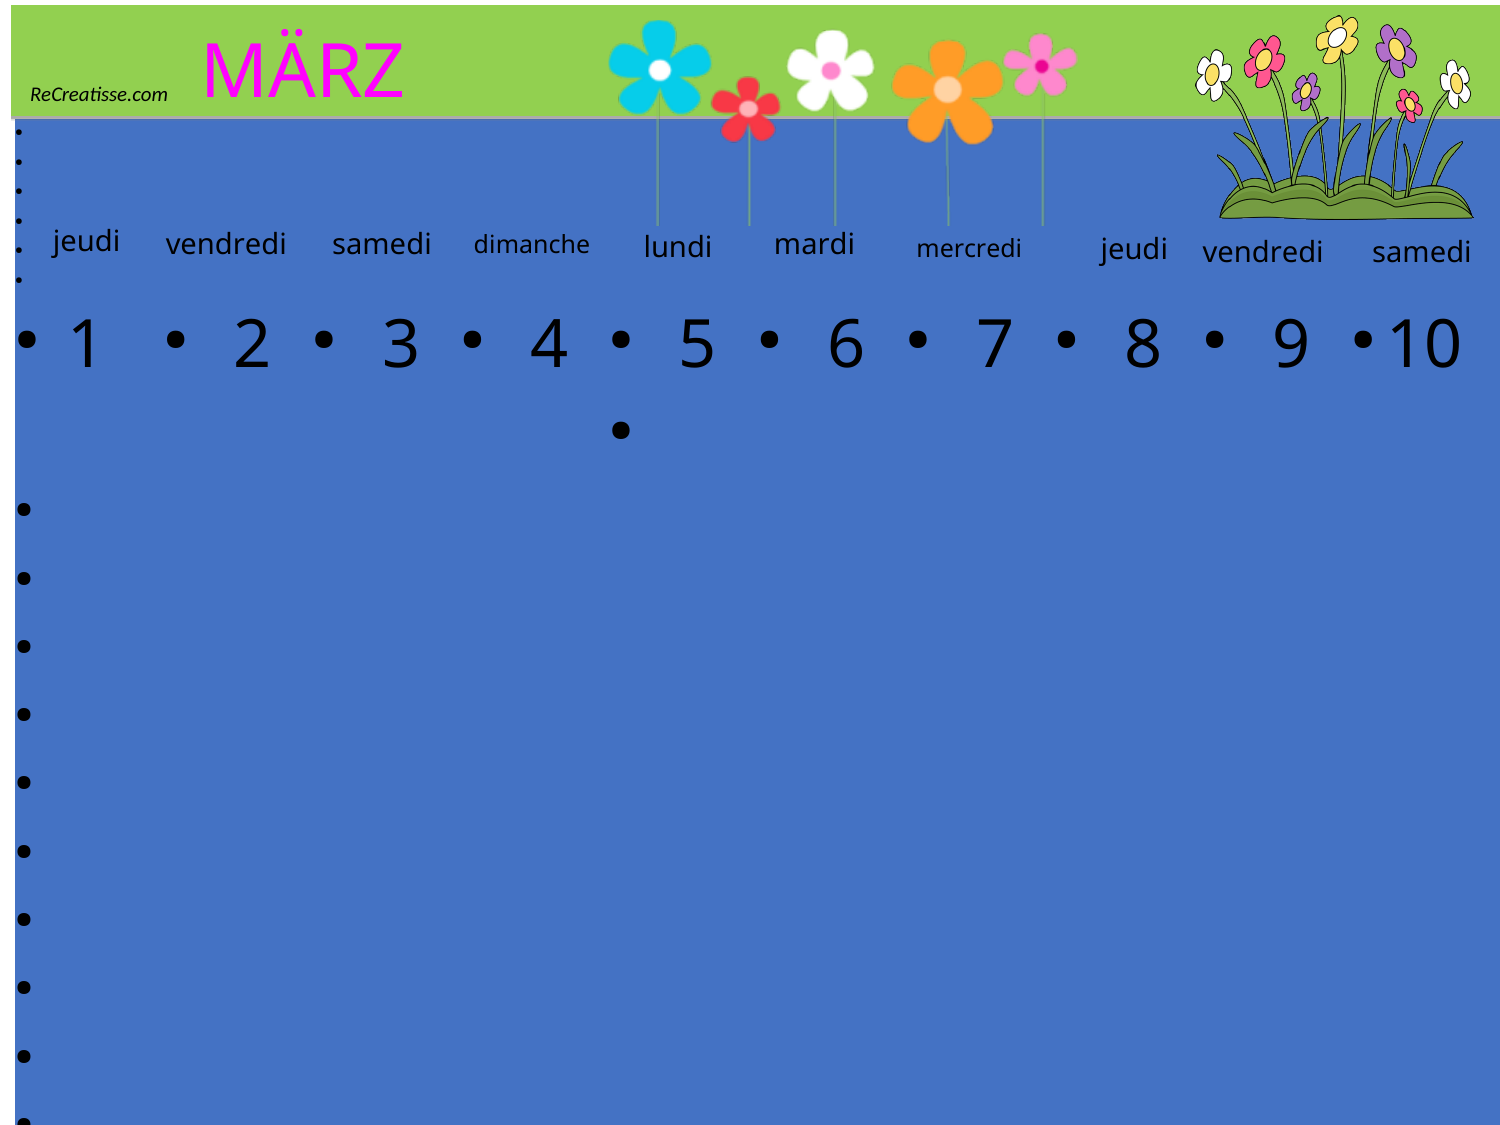

MÄRZ
ReCreatisse.com
| | | | | | | | | | |
| --- | --- | --- | --- | --- | --- | --- | --- | --- | --- |
| 1 | 2 | 3 | 4 | 5 | 6 | 7 | 8 | 9 | 10 |
| | | | | | | | | | |
jeudi
vendredi
samedi
mardi
lundi
dimanche
jeudi
mercredi
vendredi
samedi